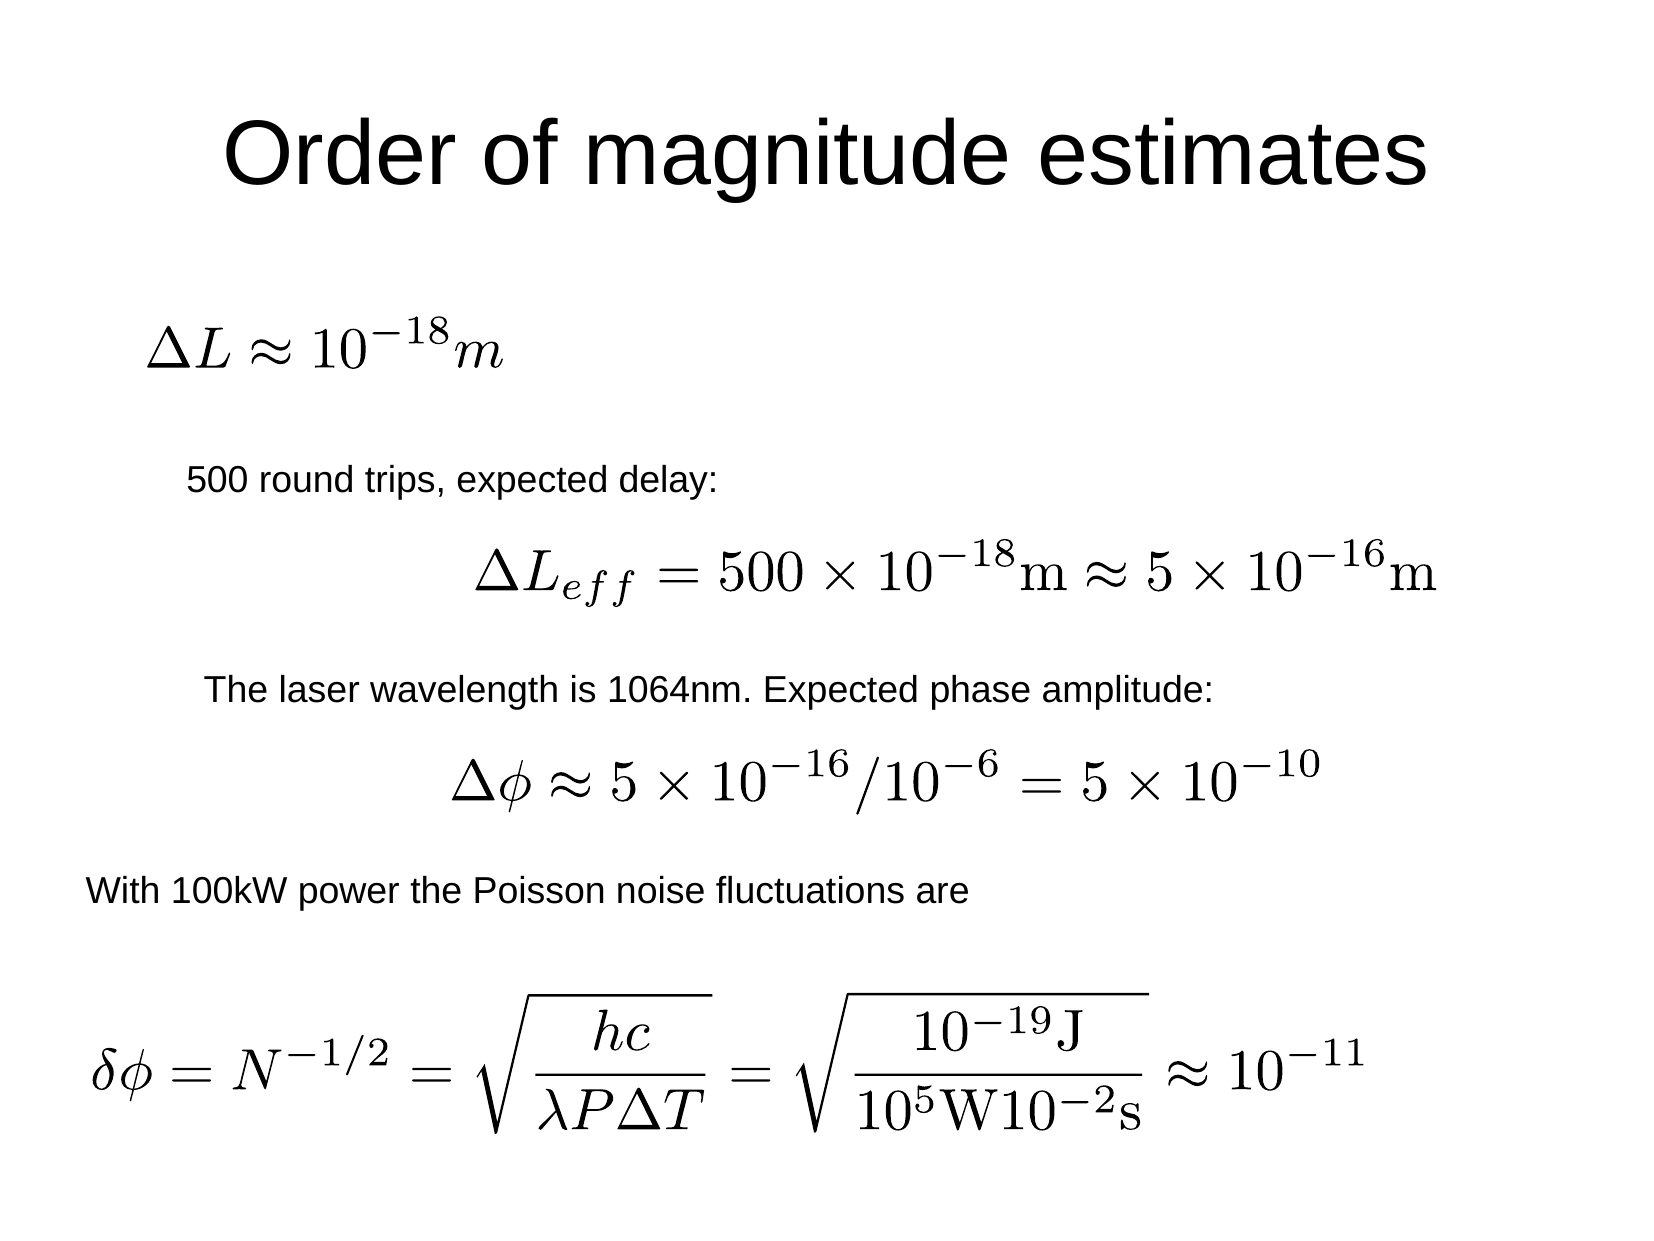

# Order of magnitude estimates
500 round trips, expected delay:
The laser wavelength is 1064nm. Expected phase amplitude:
With 100kW power the Poisson noise fluctuations are